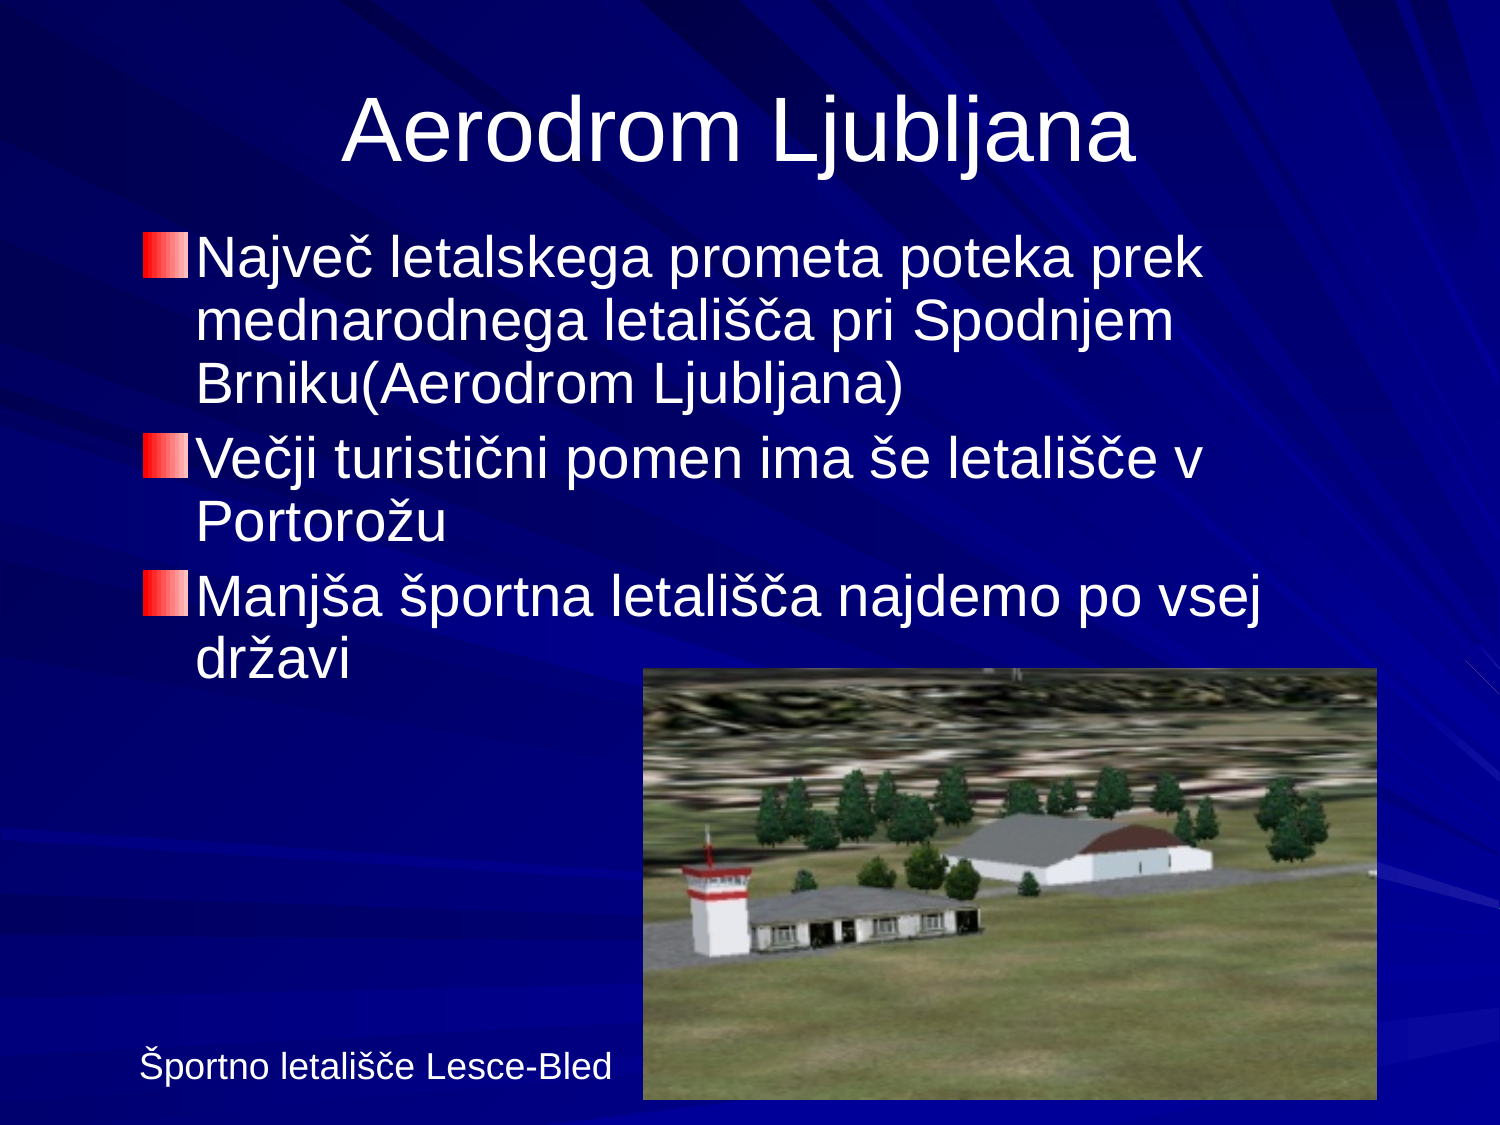

# Aerodrom Ljubljana
Največ letalskega prometa poteka prek mednarodnega letališča pri Spodnjem Brniku(Aerodrom Ljubljana)
Večji turistični pomen ima še letališče v Portorožu
Manjša športna letališča najdemo po vsej državi
Športno letališče Lesce-Bled